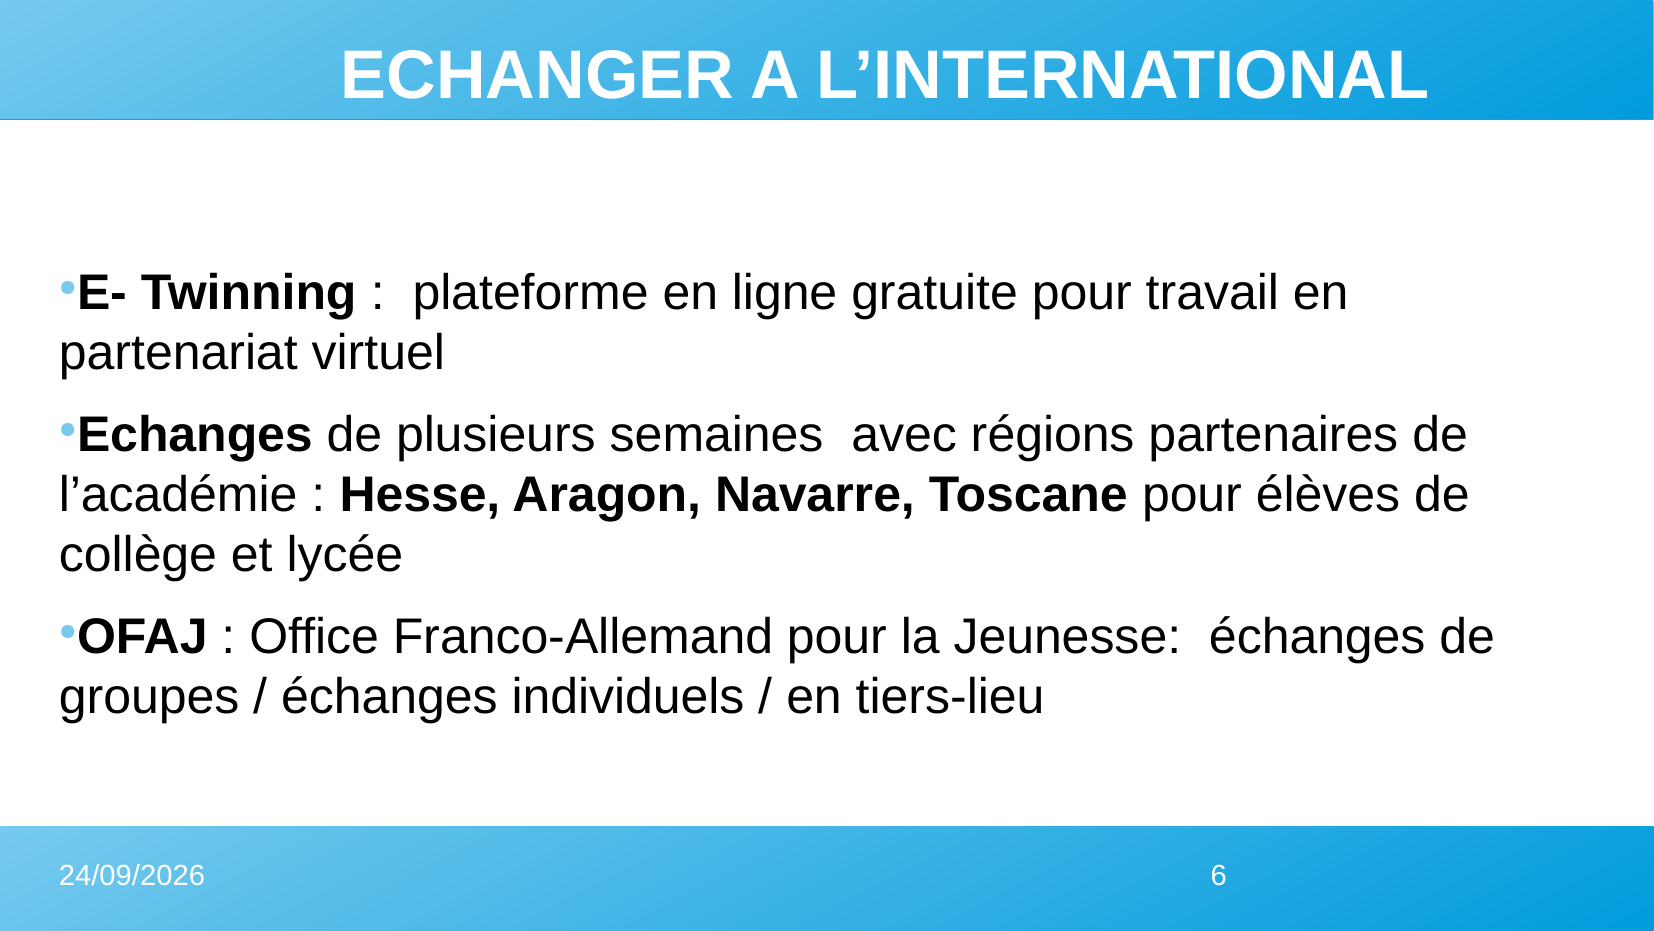

# ECHANGER A L’INTERNATIONAL
E- Twinning : plateforme en ligne gratuite pour travail en partenariat virtuel
Echanges de plusieurs semaines avec régions partenaires de l’académie : Hesse, Aragon, Navarre, Toscane pour élèves de collège et lycée
OFAJ : Office Franco-Allemand pour la Jeunesse: échanges de groupes / échanges individuels / en tiers-lieu